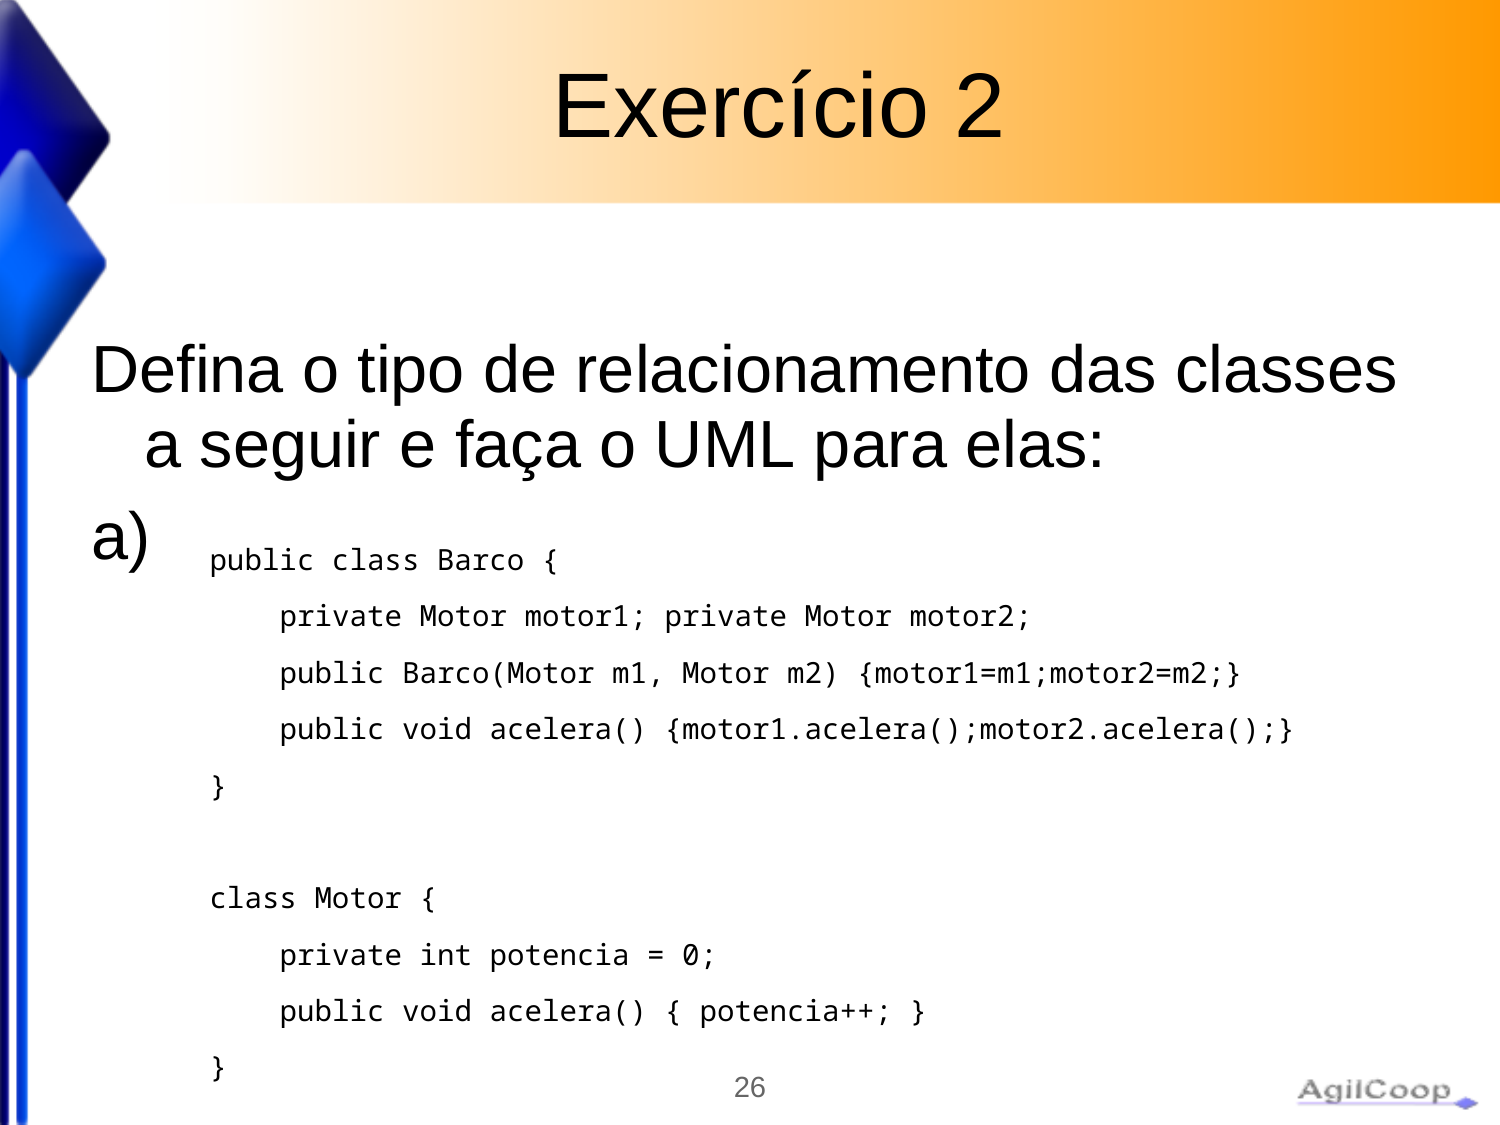

# Exercício 2
Defina o tipo de relacionamento das classes a seguir e faça o UML para elas:
a)
public class Barco {
 private Motor motor1; private Motor motor2;
 public Barco(Motor m1, Motor m2) {motor1=m1;motor2=m2;}
 public void acelera() {motor1.acelera();motor2.acelera();}
}
class Motor {
 private int potencia = 0;
 public void acelera() { potencia++; }
}
26